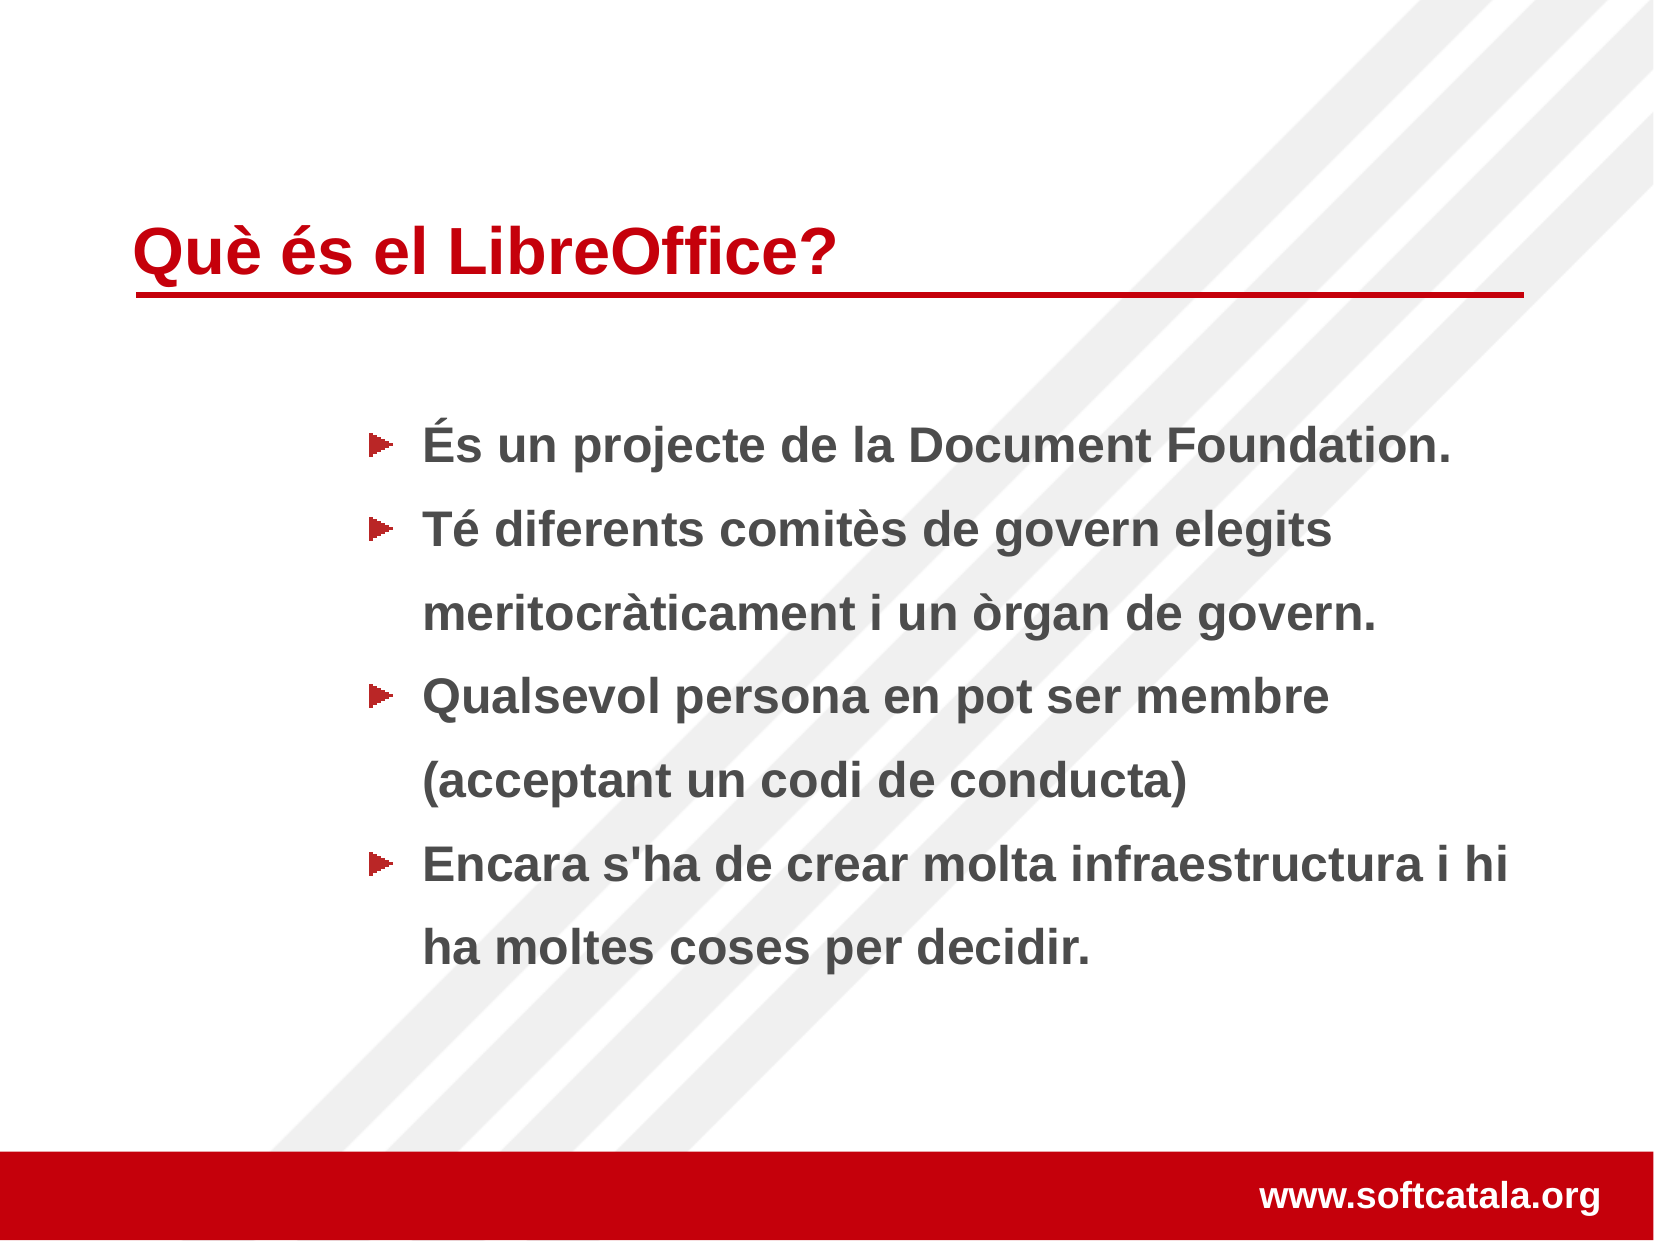

Què és el LibreOffice?
És un projecte de la Document Foundation.
Té diferents comitès de govern elegits meritocràticament i un òrgan de govern.
Qualsevol persona en pot ser membre (acceptant un codi de conducta)
Encara s'ha de crear molta infraestructura i hi ha moltes coses per decidir.
 www.softcatala.org